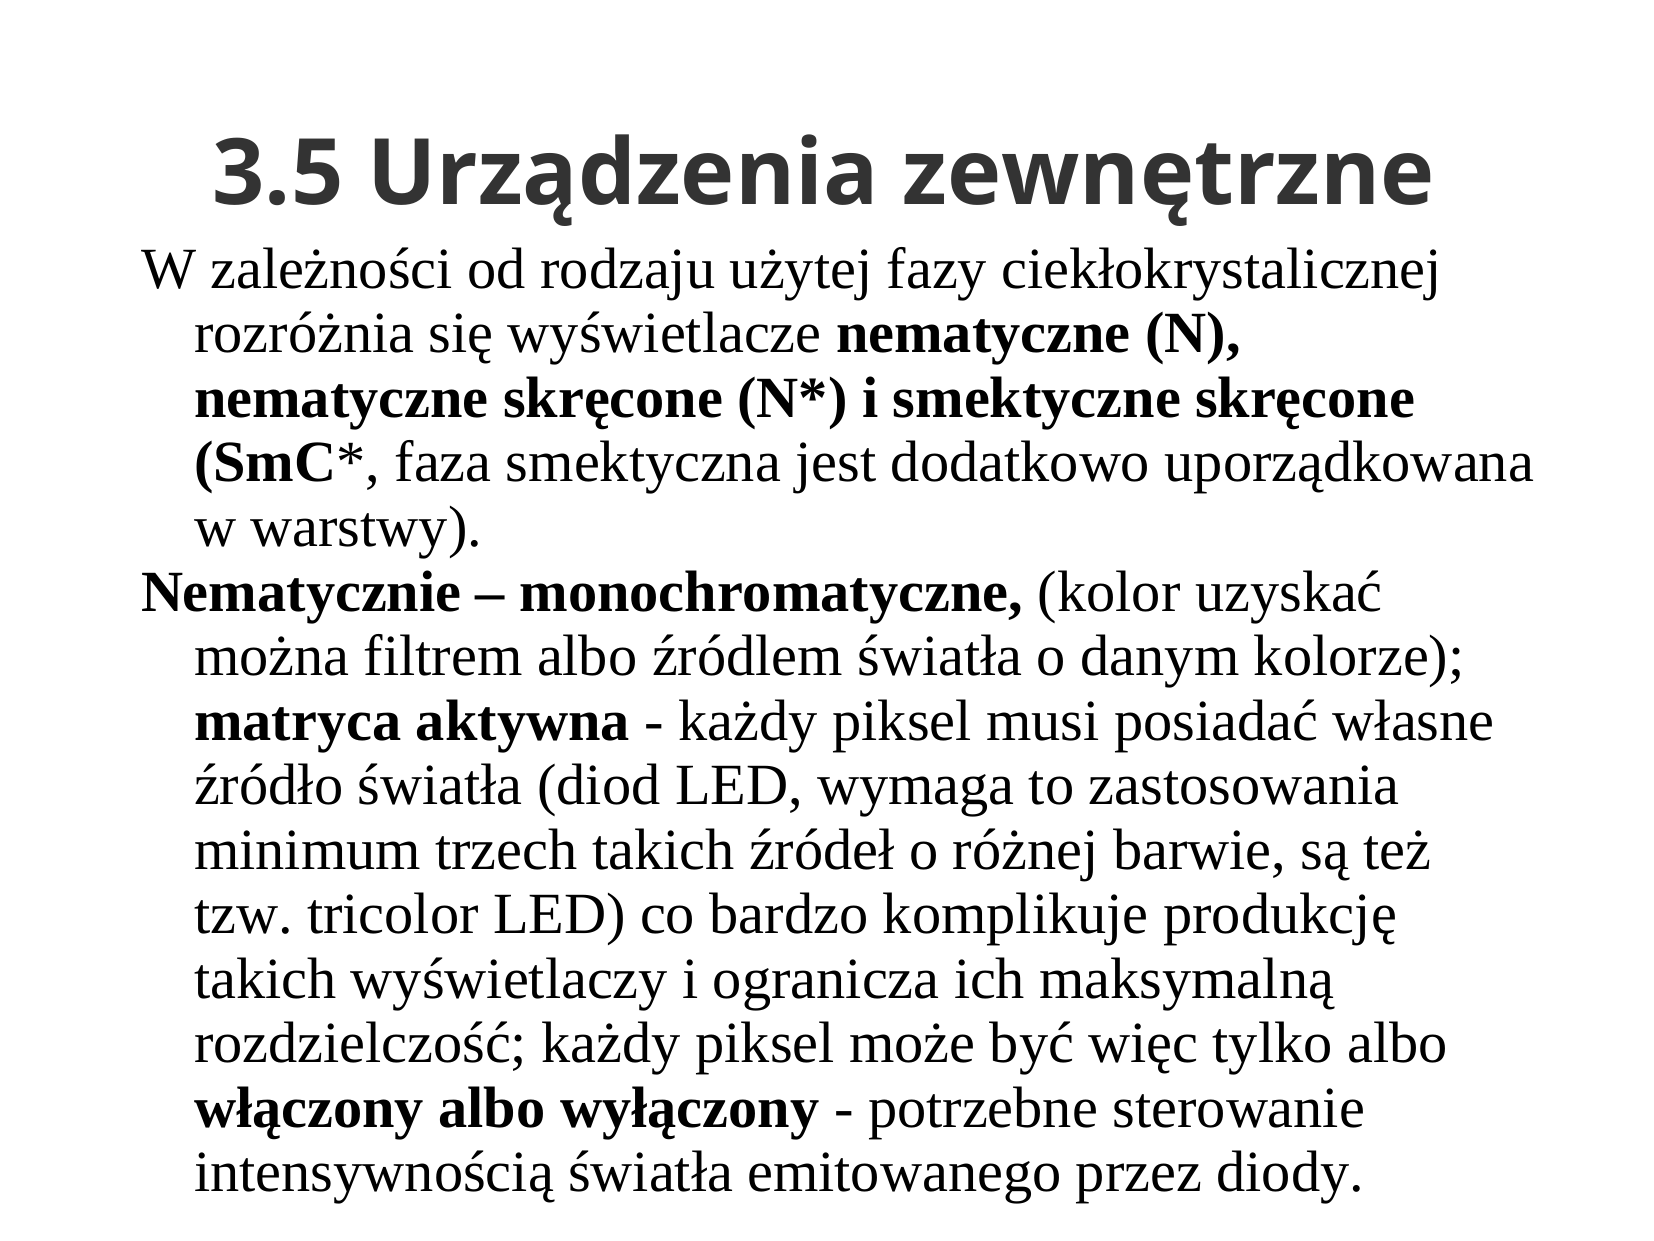

# 3.5 Urządzenia zewnętrzne
W zależności od rodzaju użytej fazy ciekłokrystalicznej rozróżnia się wyświetlacze nematyczne (N), nematyczne skręcone (N*) i smektyczne skręcone (SmC*, faza smektyczna jest dodatkowo uporządkowana w warstwy).
Nematycznie – monochromatyczne, (kolor uzyskać można filtrem albo źródlem światła o danym kolorze); matryca aktywna - każdy piksel musi posiadać własne źródło światła (diod LED, wymaga to zastosowania minimum trzech takich źródeł o różnej barwie, są też tzw. tricolor LED) co bardzo komplikuje produkcję takich wyświetlaczy i ogranicza ich maksymalną rozdzielczość; każdy piksel może być więc tylko albo włączony albo wyłączony - potrzebne sterowanie intensywnością światła emitowanego przez diody.